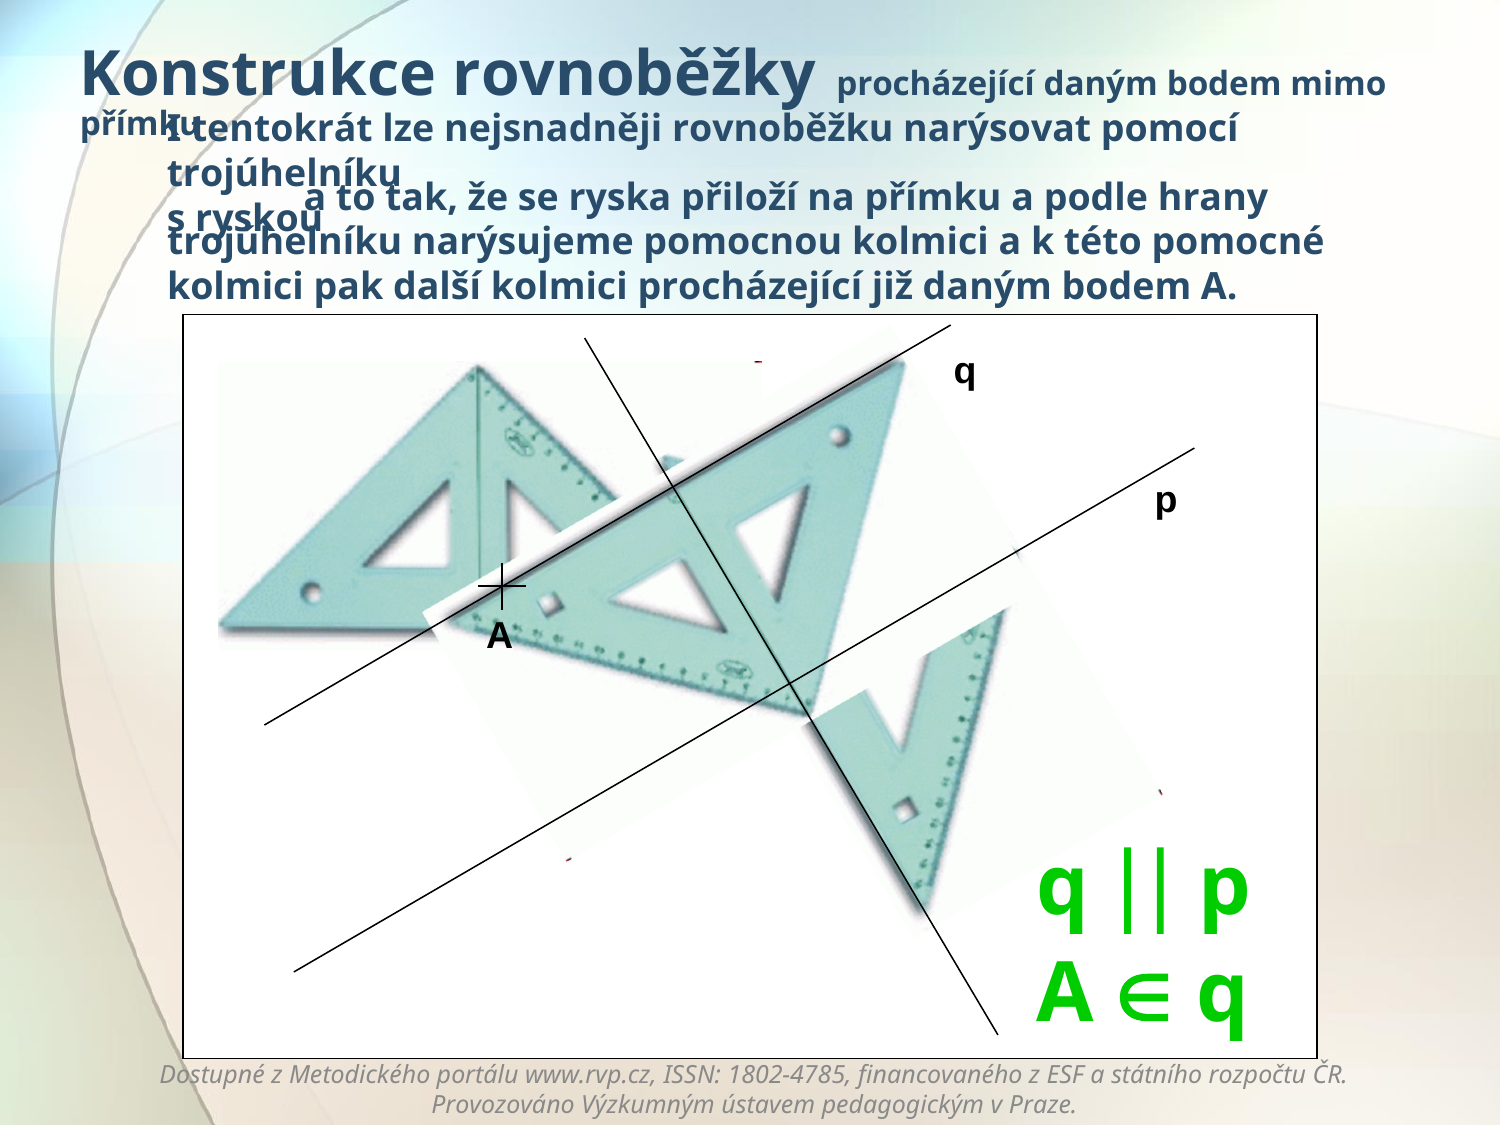

# Konstrukce rovnoběžky procházející daným bodem mimo přímku
I tentokrát lze nejsnadněji rovnoběžku narýsovat pomocí trojúhelníku
s ryskou
 a to tak, že se ryska přiloží na přímku a podle hrany trojúhelníku narýsujeme pomocnou kolmici a k této pomocné kolmici pak další kolmici procházející již daným bodem A.
q
p
A
q  p
A  q